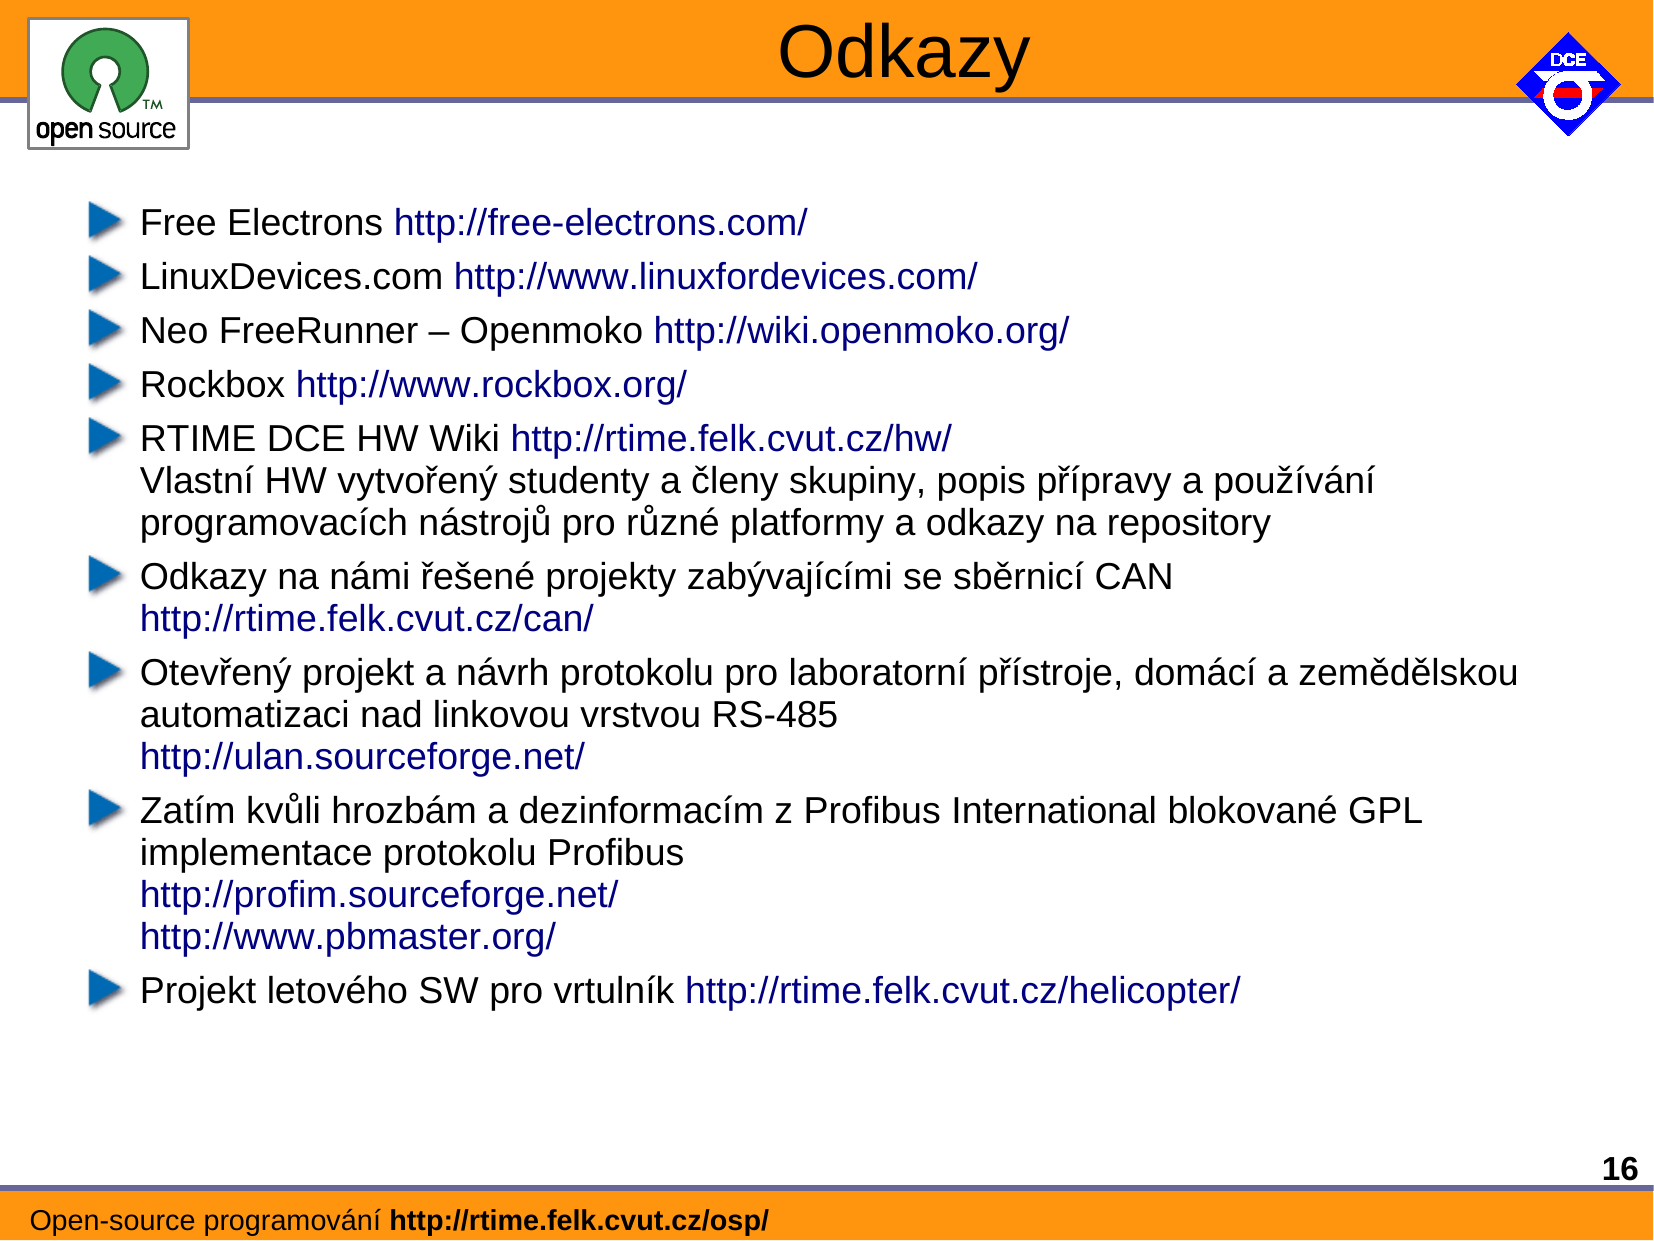

# Odkazy
Free Electrons http://free-electrons.com/
LinuxDevices.com http://www.linuxfordevices.com/
Neo FreeRunner – Openmoko http://wiki.openmoko.org/
Rockbox http://www.rockbox.org/
RTIME DCE HW Wiki http://rtime.felk.cvut.cz/hw/
Vlastní HW vytvořený studenty a členy skupiny, popis přípravy a používání programovacích nástrojů pro různé platformy a odkazy na repository
Odkazy na námi řešené projekty zabývajícími se sběrnicí CAN http://rtime.felk.cvut.cz/can/
Otevřený projekt a návrh protokolu pro laboratorní přístroje, domácí a zemědělskou automatizaci nad linkovou vrstvou RS-485
http://ulan.sourceforge.net/
Zatím kvůli hrozbám a dezinformacím z Profibus International blokované GPL implementace protokolu Profibus
http://profim.sourceforge.net/
http://www.pbmaster.org/
Projekt letového SW pro vrtulník http://rtime.felk.cvut.cz/helicopter/